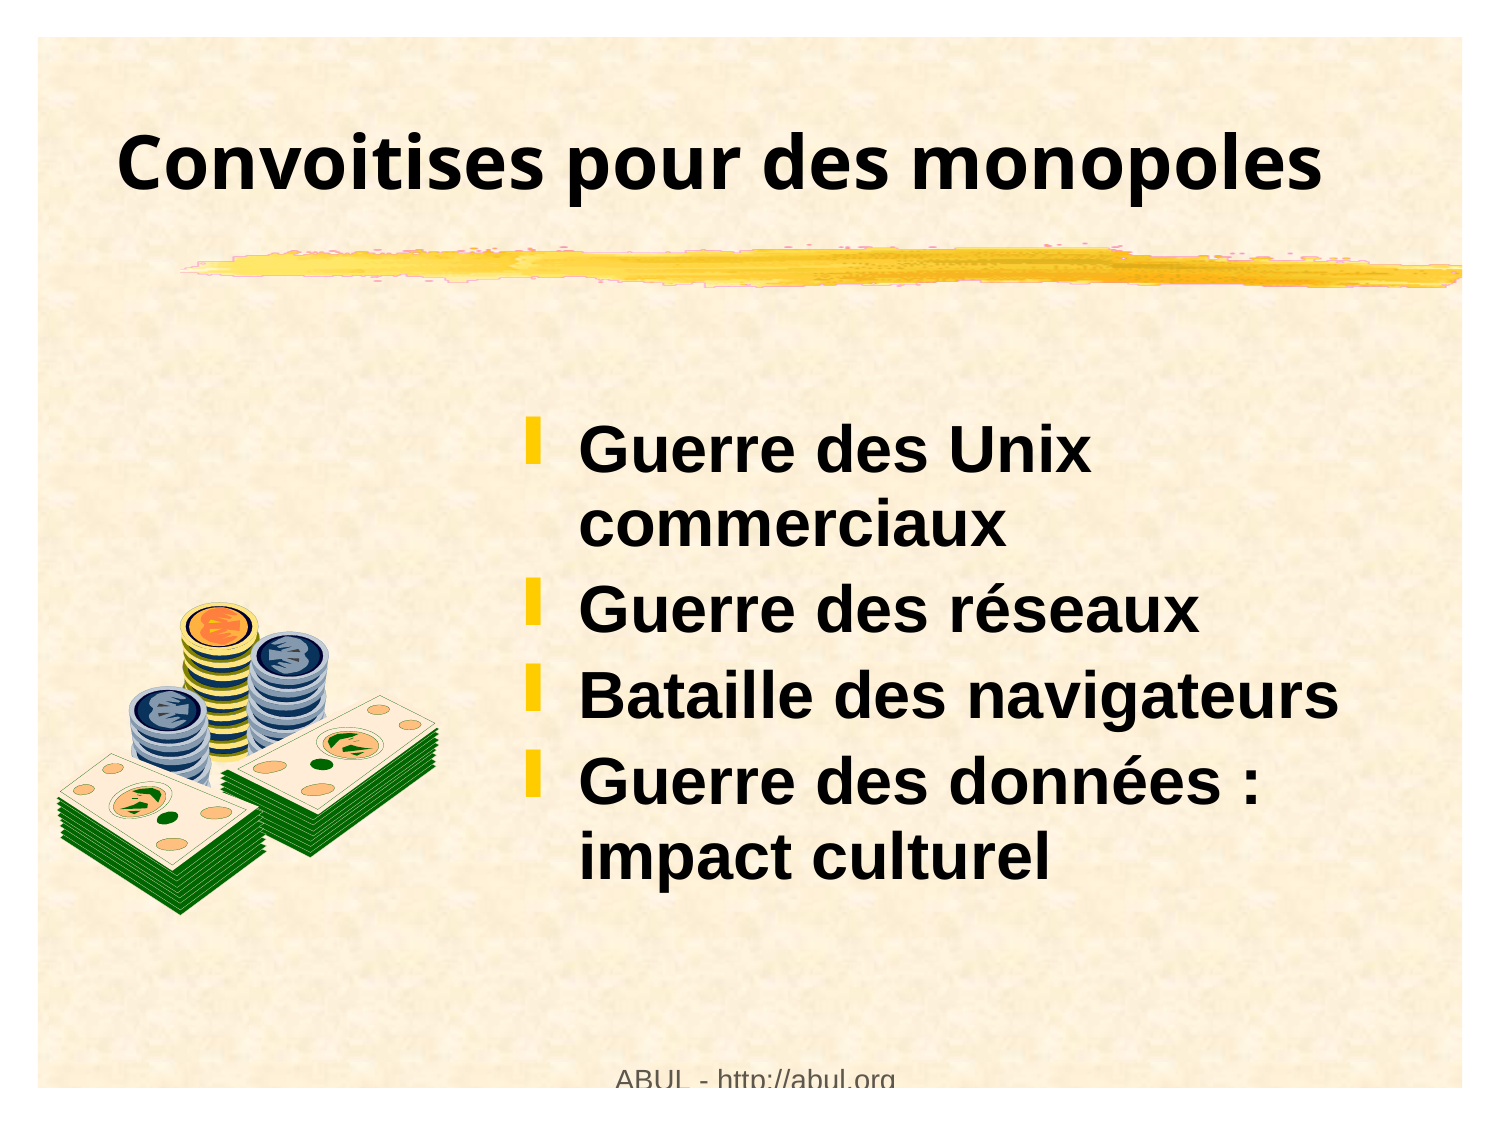

# Convoitises pour des monopoles
Guerre des Unix commerciaux
Guerre des réseaux
Bataille des navigateurs
Guerre des données : impact culturel